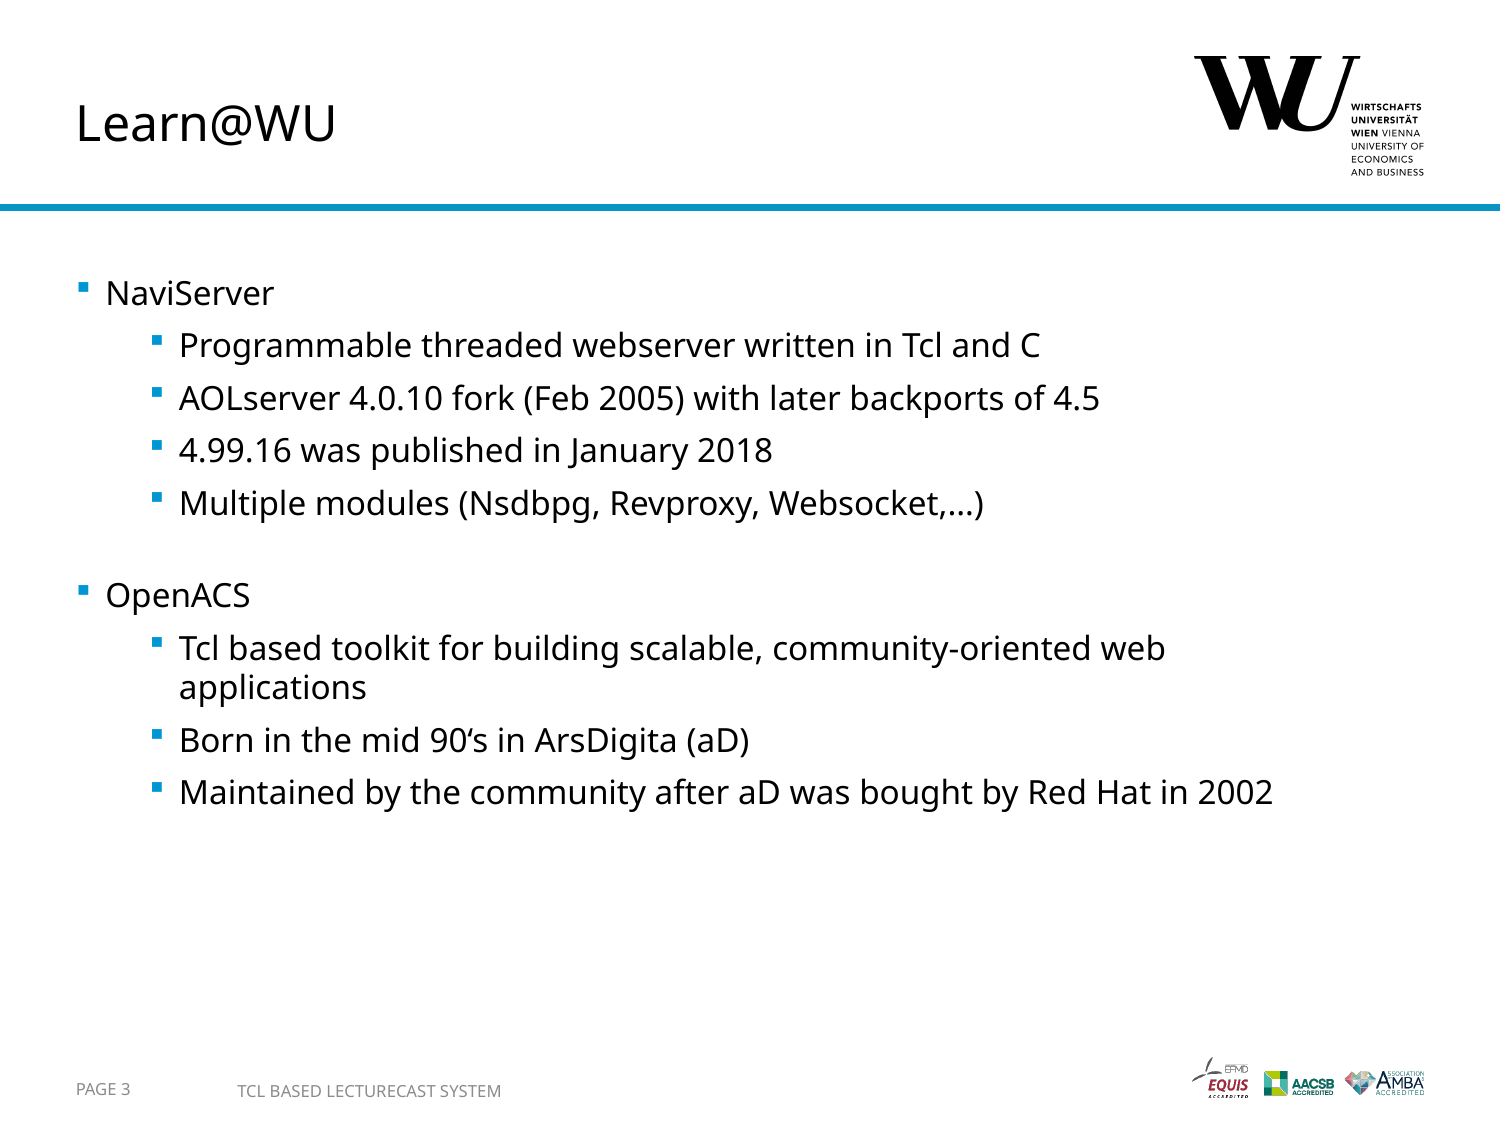

Learn@WU
# NaviServer
Programmable threaded webserver written in Tcl and C
AOLserver 4.0.10 fork (Feb 2005) with later backports of 4.5
4.99.16 was published in January 2018
Multiple modules (Nsdbpg, Revproxy, Websocket,…)
OpenACS
Tcl based toolkit for building scalable, community-oriented web applications
Born in the mid 90‘s in ArsDigita (aD)
Maintained by the community after aD was bought by Red Hat in 2002
Page
Tcl based lecturecast system